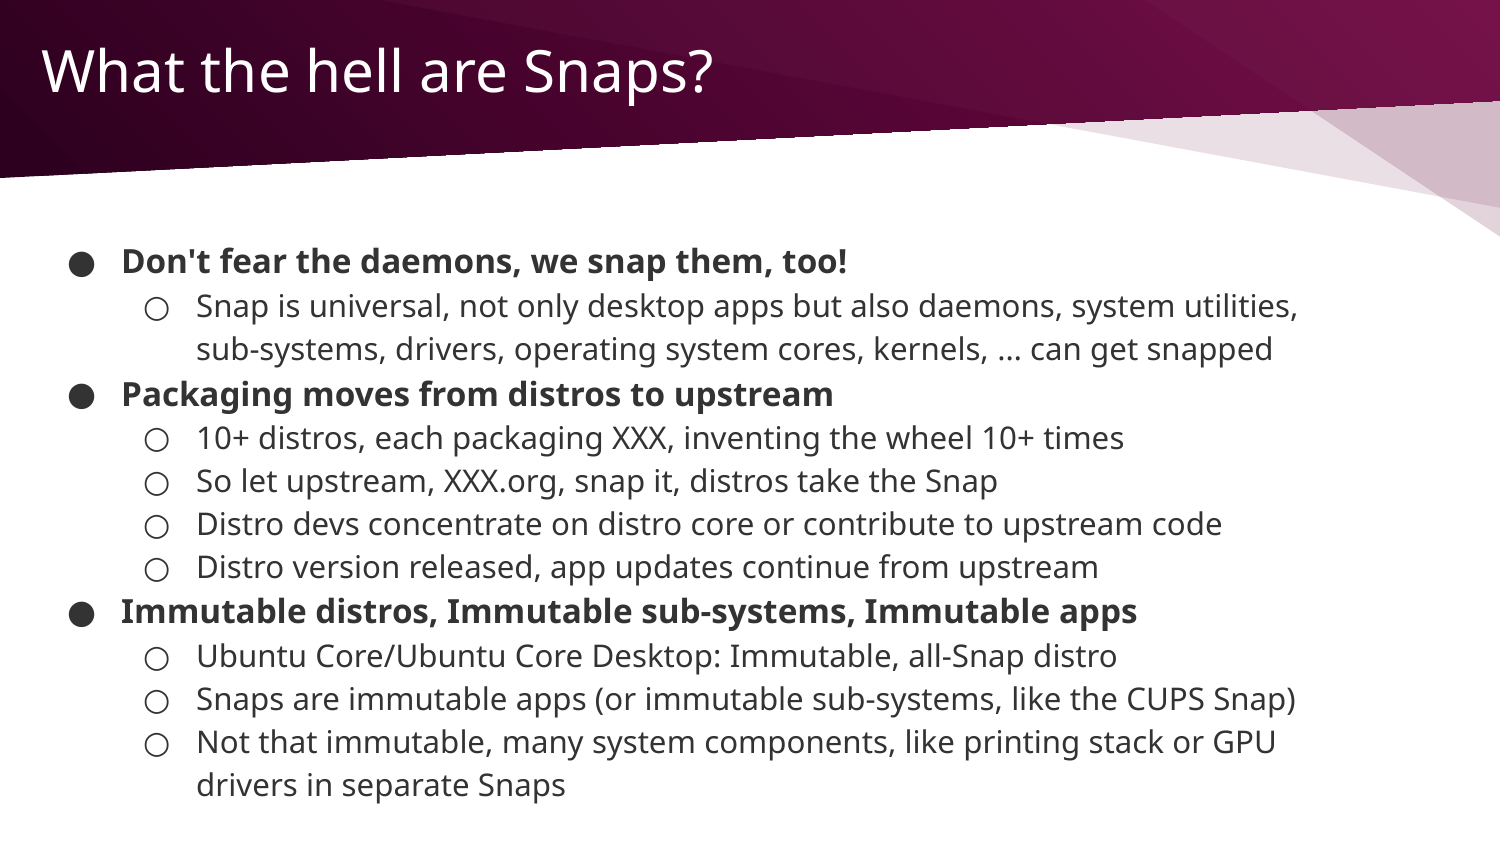

What the hell are Snaps?
# Don't fear the daemons, we snap them, too!
Snap is universal, not only desktop apps but also daemons, system utilities, sub-systems, drivers, operating system cores, kernels, … can get snapped
Packaging moves from distros to upstream
10+ distros, each packaging XXX, inventing the wheel 10+ times
So let upstream, XXX.org, snap it, distros take the Snap
Distro devs concentrate on distro core or contribute to upstream code
Distro version released, app updates continue from upstream
Immutable distros, Immutable sub-systems, Immutable apps
Ubuntu Core/Ubuntu Core Desktop: Immutable, all-Snap distro
Snaps are immutable apps (or immutable sub-systems, like the CUPS Snap)
Not that immutable, many system components, like printing stack or GPU drivers in separate Snaps